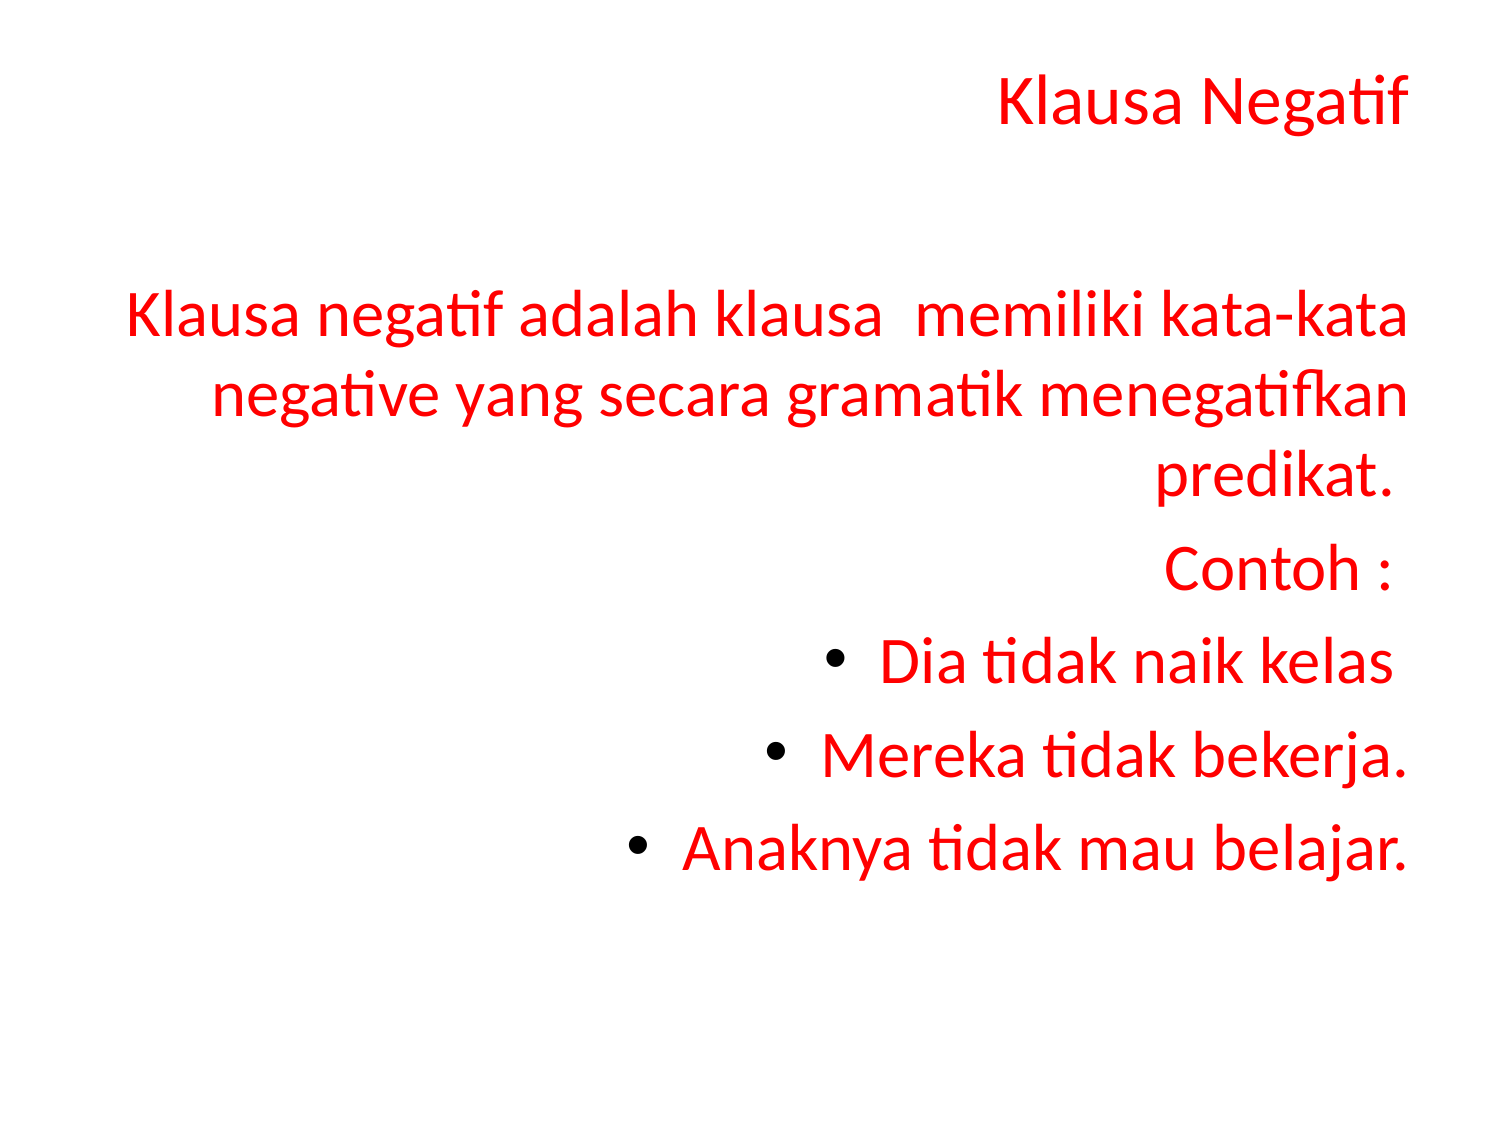

# Klausa Negatif
Klausa negatif adalah klausa memiliki kata-kata negative yang secara gramatik menegatifkan predikat.
Contoh :
Dia tidak naik kelas
Mereka tidak bekerja.
Anaknya tidak mau belajar.